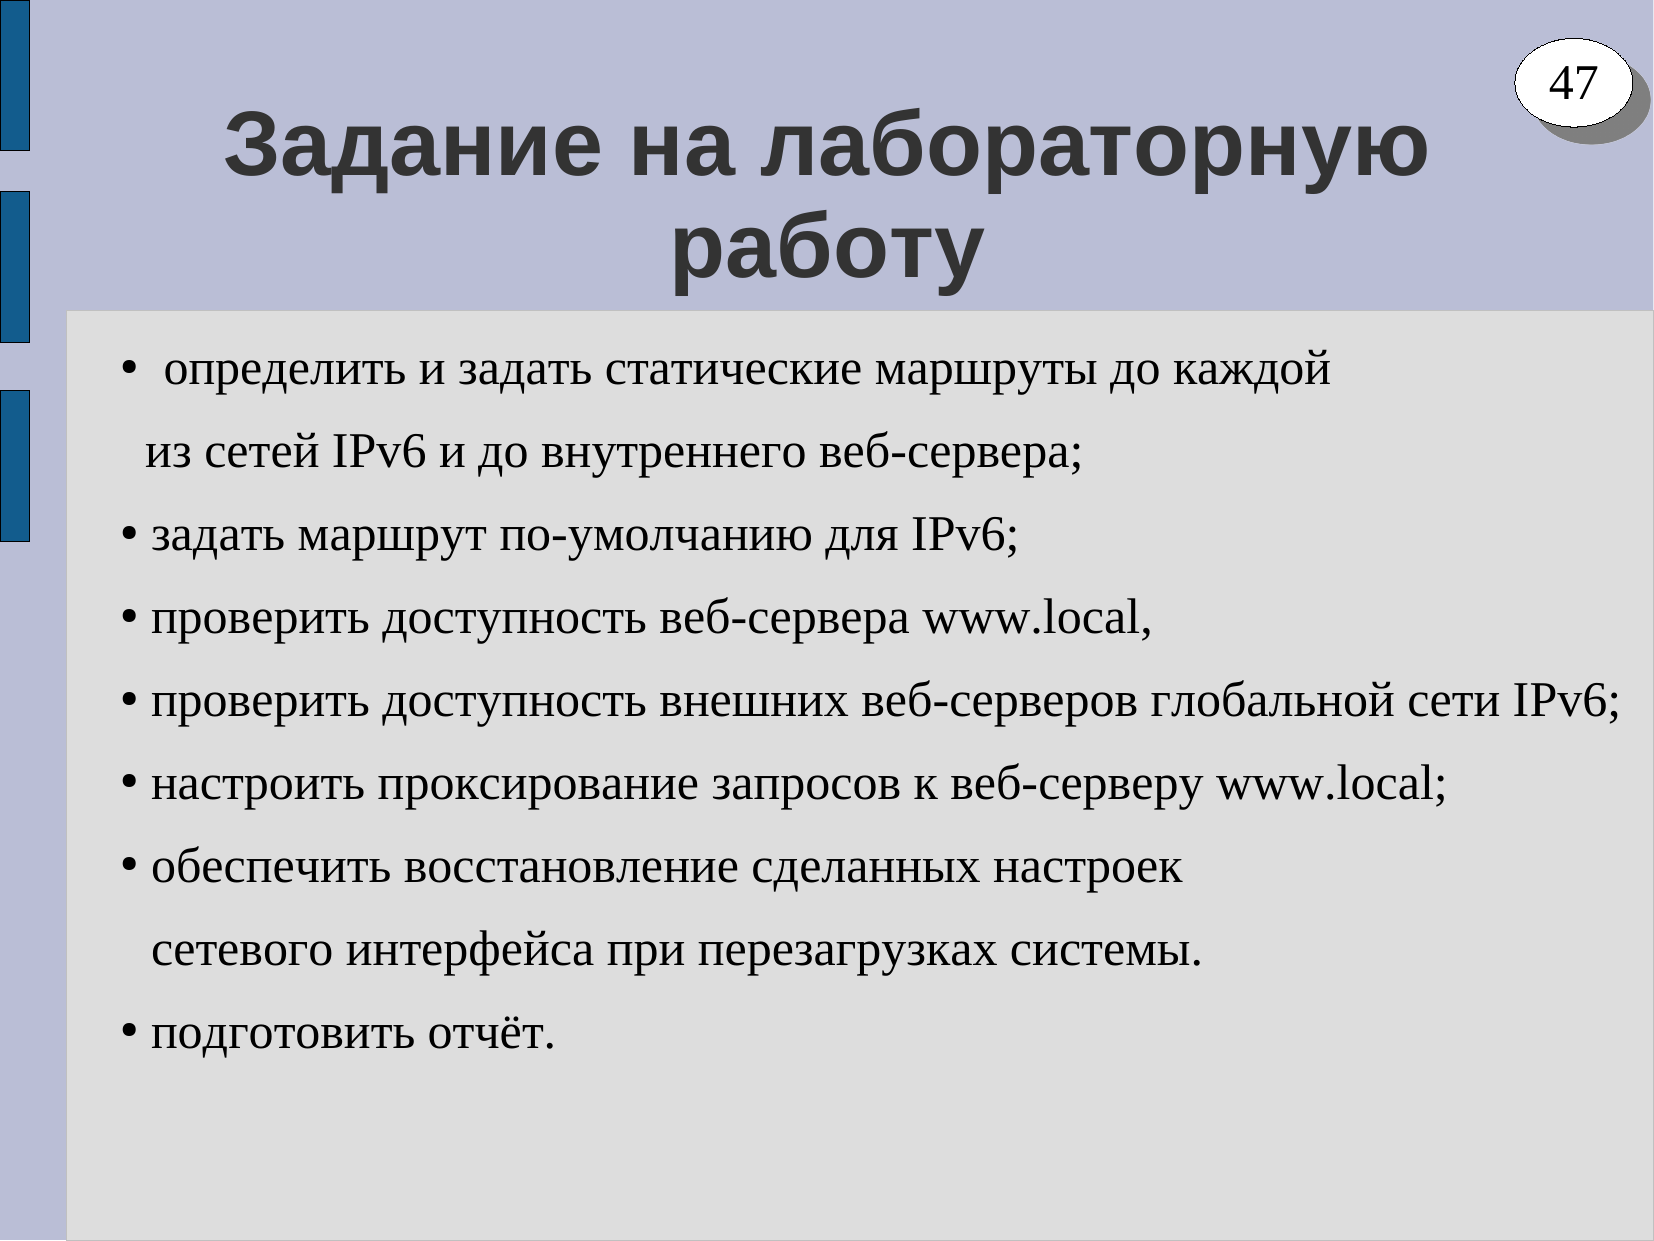

47
# Задание на лабораторную работу
 определить и задать статические маршруты до каждой
 из сетей IPv6 и до внутреннего веб-сервера;
 задать маршрут по-умолчанию для IPv6;
 проверить доступность веб-сервера www.local,
 проверить доступность внешних веб-серверов глобальной сети IPv6;
 настроить проксированиe запросов к веб-серверу www.local;
 обеспечить восстановление сделанных настроек
 сетевого интерфейса при перезагрузках системы.
 подготовить отчёт.